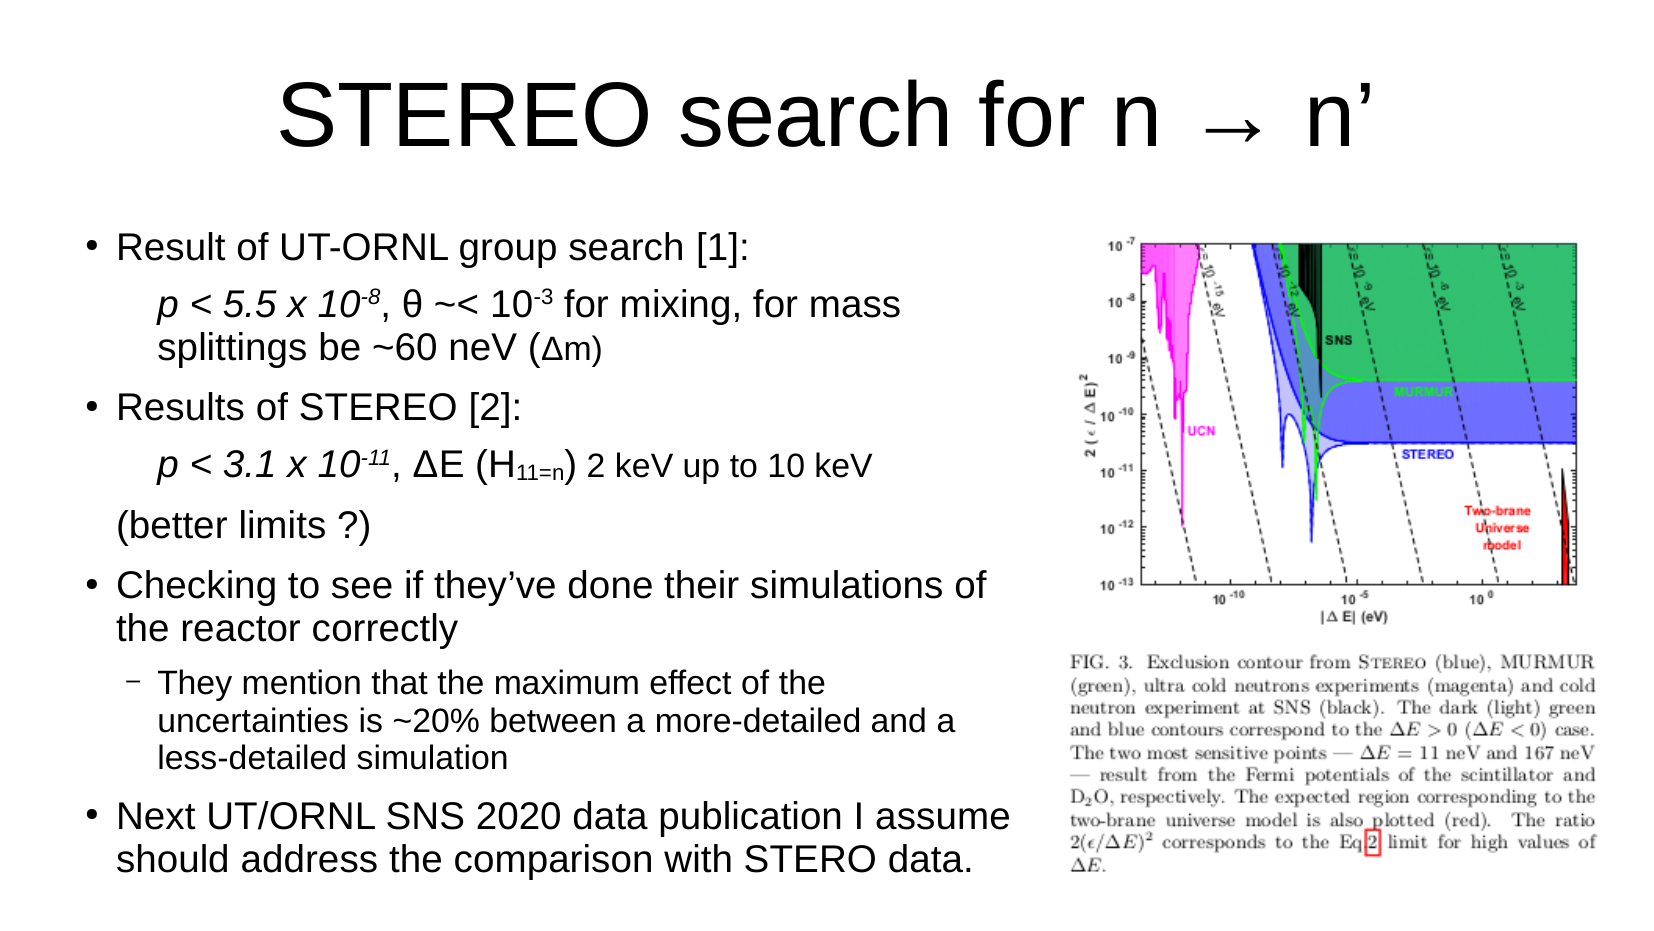

# STEREO search for n → n’
Result of UT-ORNL group search [1]:
p < 5.5 x 10-8, θ ~< 10-3 for mixing, for mass splittings be ~60 neV (Δm)
Results of STEREO [2]:
p < 3.1 x 10-11, ΔE (H11=n) 2 keV up to 10 keV
(better limits ?)
Checking to see if they’ve done their simulations of the reactor correctly
They mention that the maximum effect of the uncertainties is ~20% between a more-detailed and a less-detailed simulation
Next UT/ORNL SNS 2020 data publication I assume should address the comparison with STERO data.